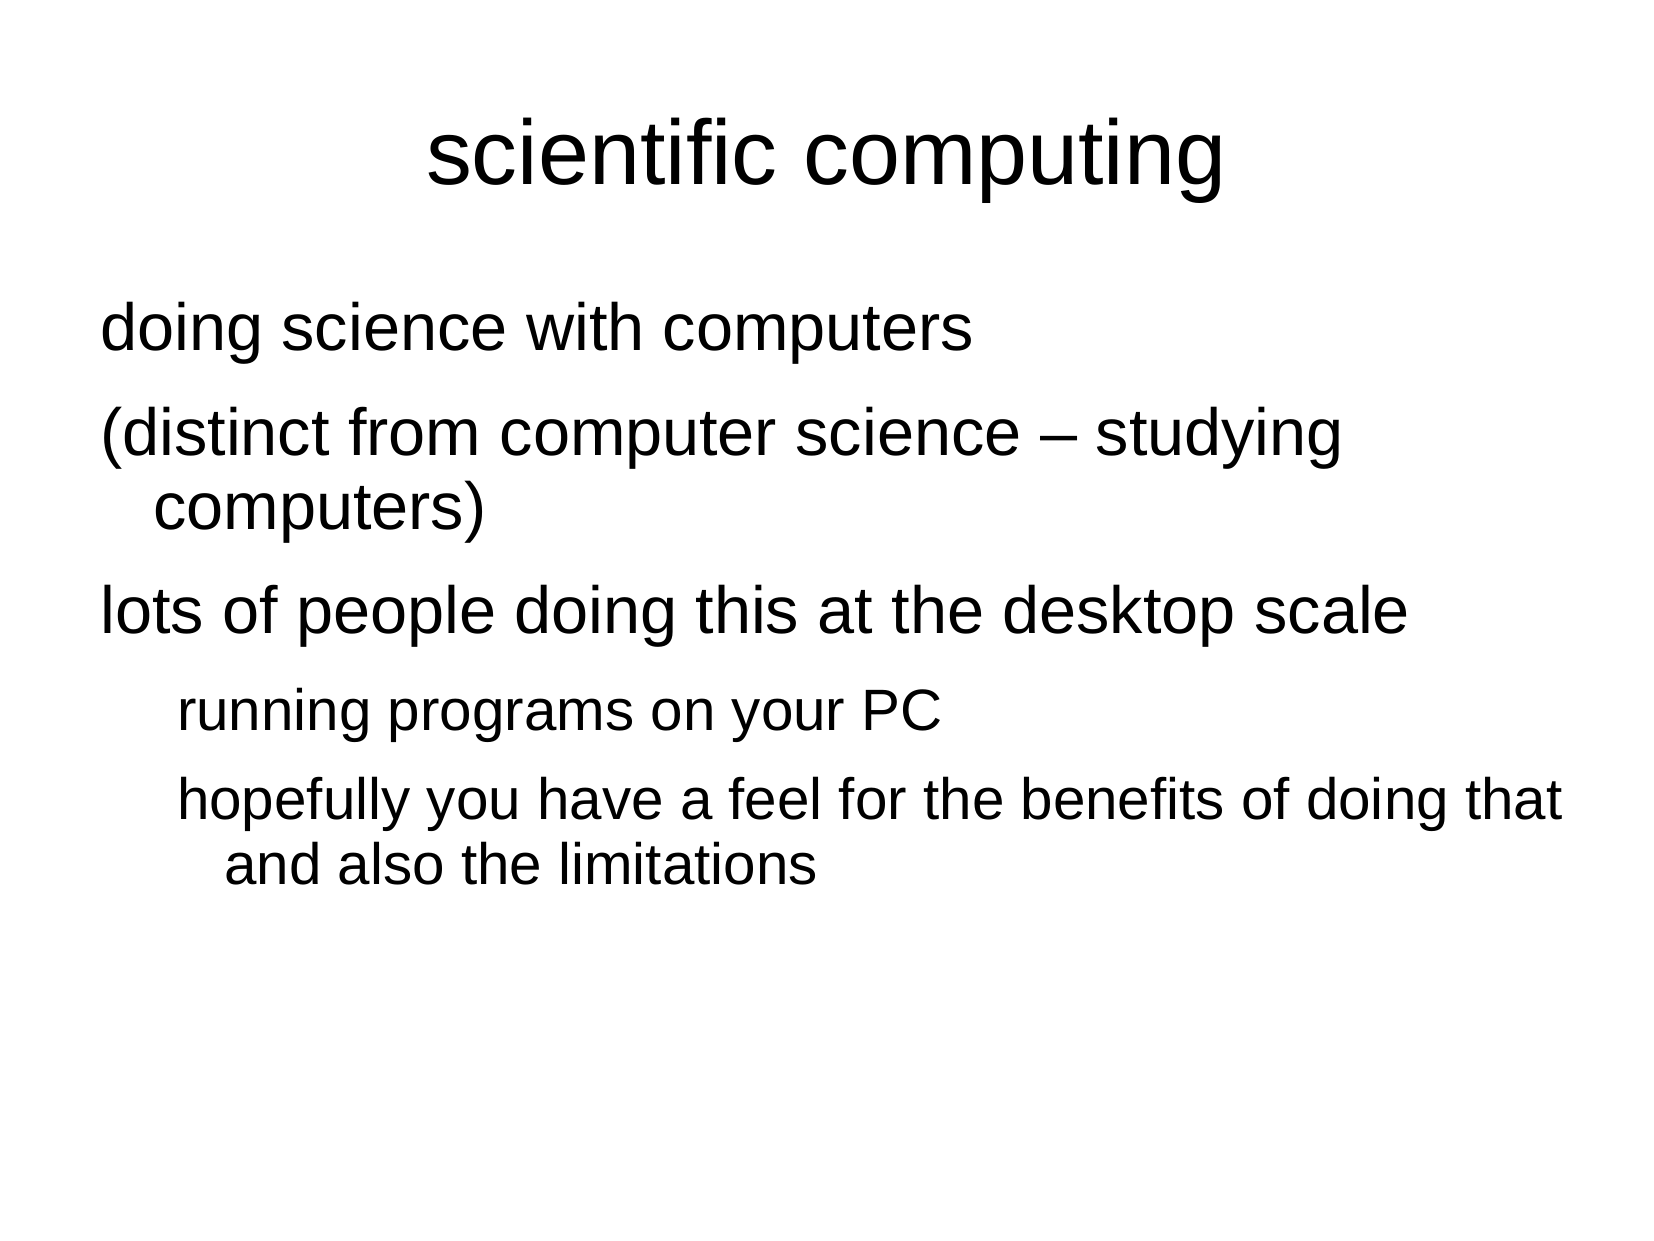

# scientific computing
doing science with computers
(distinct from computer science – studying computers)
lots of people doing this at the desktop scale
running programs on your PC
hopefully you have a feel for the benefits of doing that and also the limitations